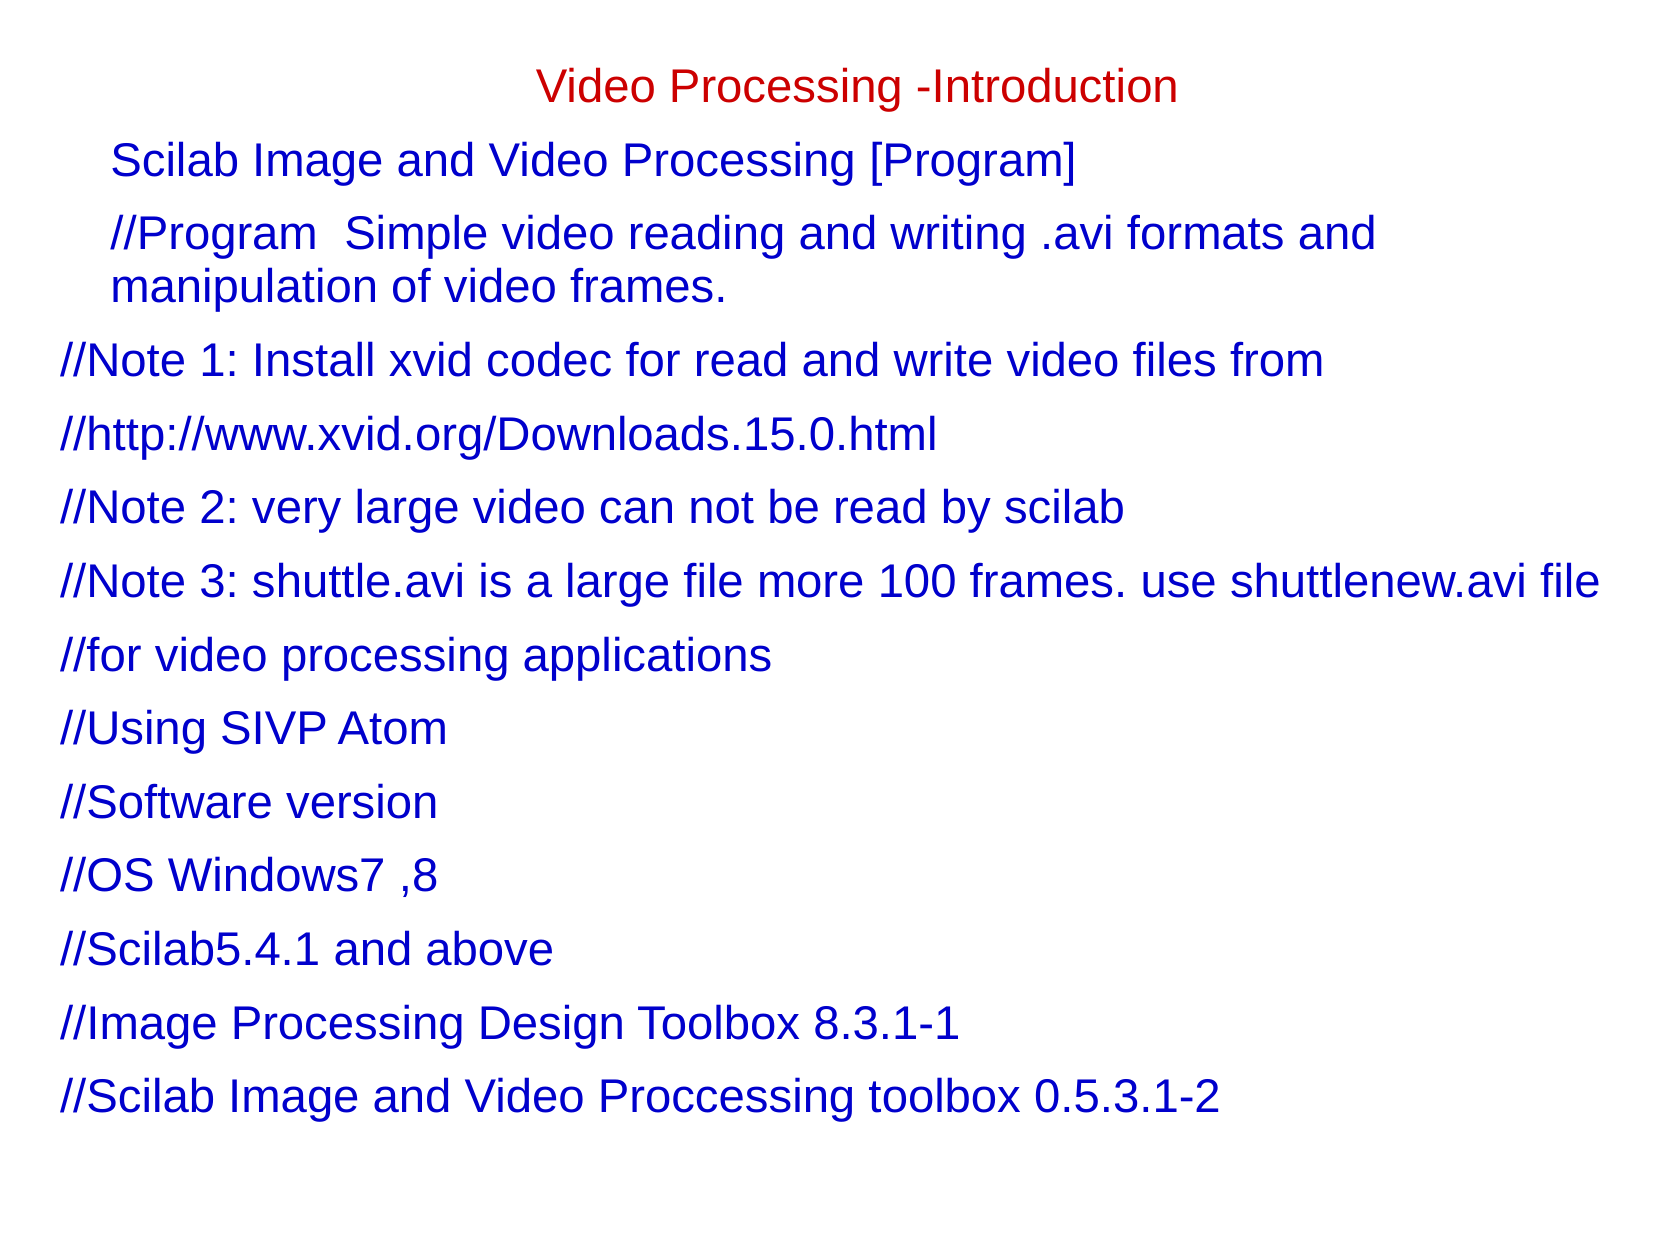

# Video Processing -Introduction
Scilab Image and Video Processing [Program]
//Program Simple video reading and writing .avi formats and manipulation of video frames.
//Note 1: Install xvid codec for read and write video files from
//http://www.xvid.org/Downloads.15.0.html
//Note 2: very large video can not be read by scilab
//Note 3: shuttle.avi is a large file more 100 frames. use shuttlenew.avi file
//for video processing applications
//Using SIVP Atom
//Software version
//OS Windows7 ,8
//Scilab5.4.1 and above
//Image Processing Design Toolbox 8.3.1-1
//Scilab Image and Video Proccessing toolbox 0.5.3.1-2